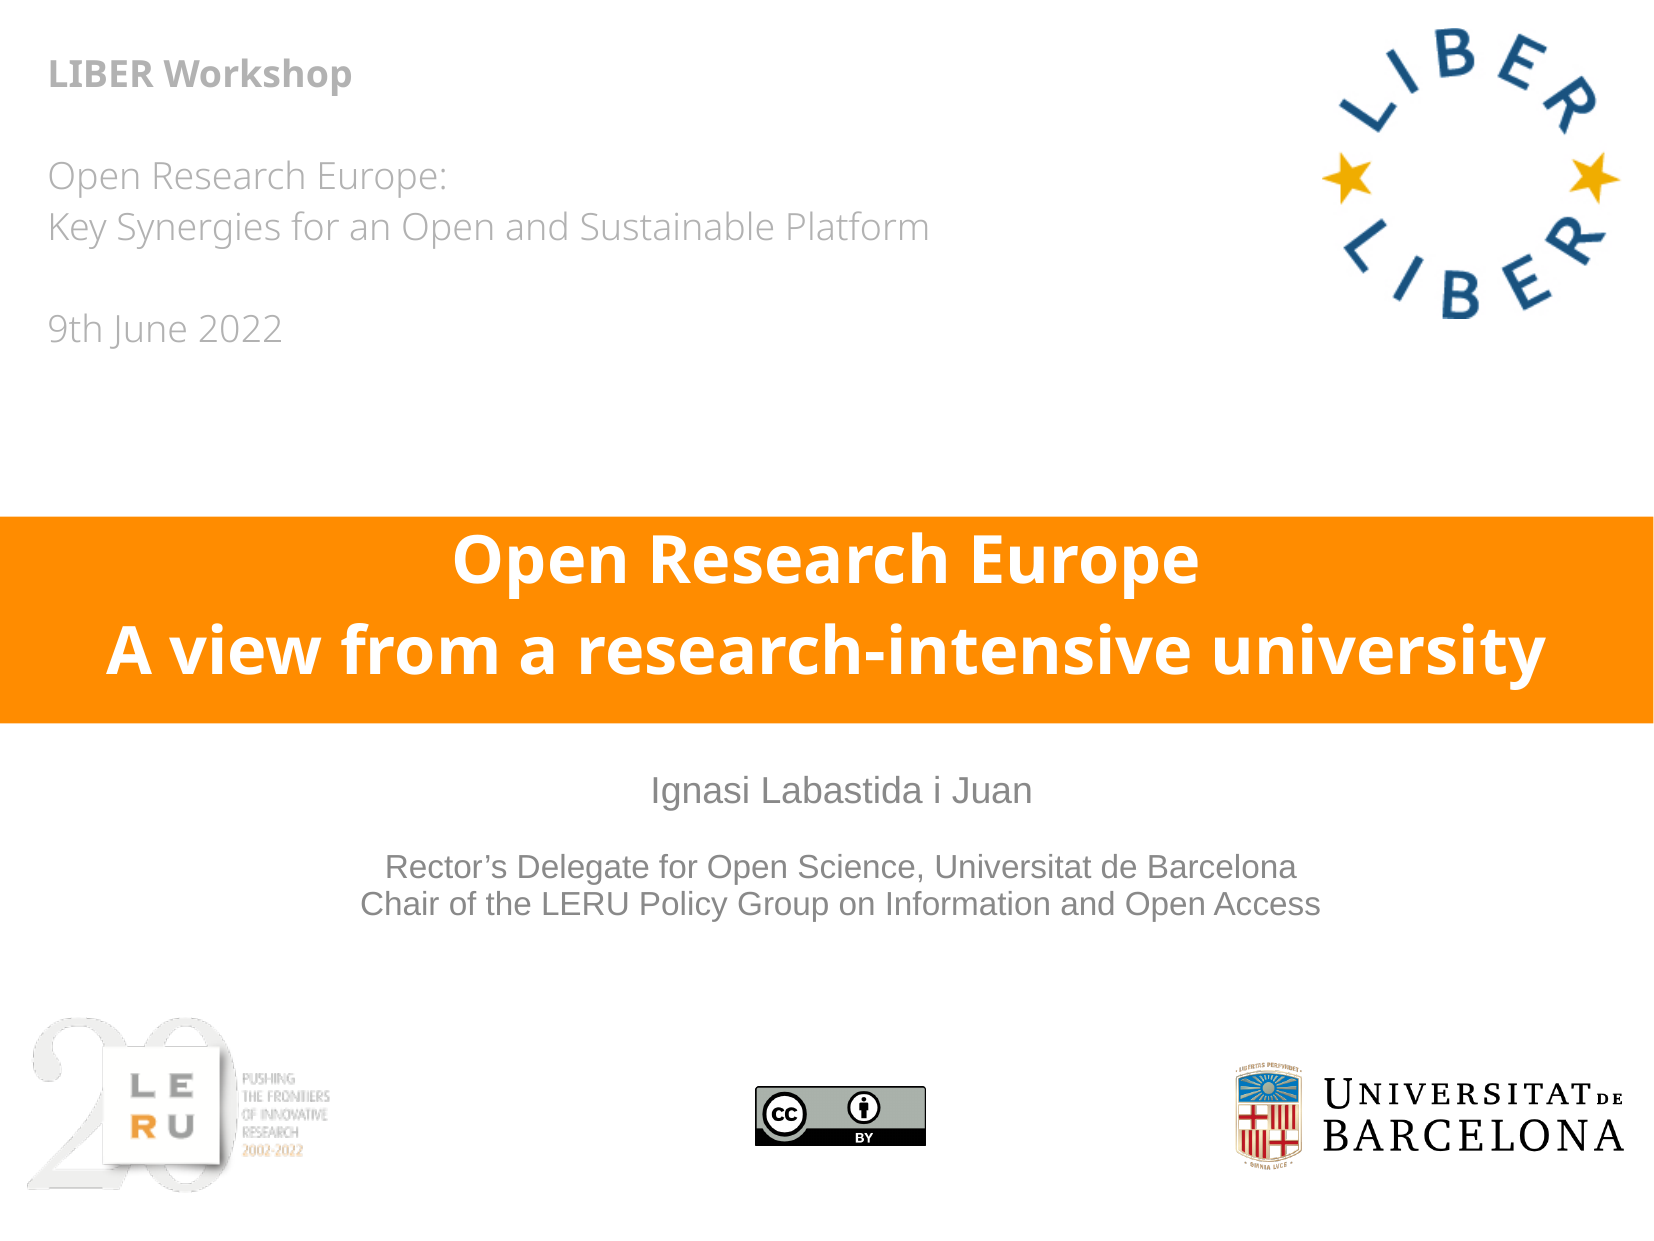

LIBER Workshop
Open Research Europe:
Key Synergies for an Open and Sustainable Platform
9th June 2022
Open Research Europe
A view from a research-intensive university
# Ignasi Labastida i Juan
Rector’s Delegate for Open Science, Universitat de Barcelona
Chair of the LERU Policy Group on Information and Open Access